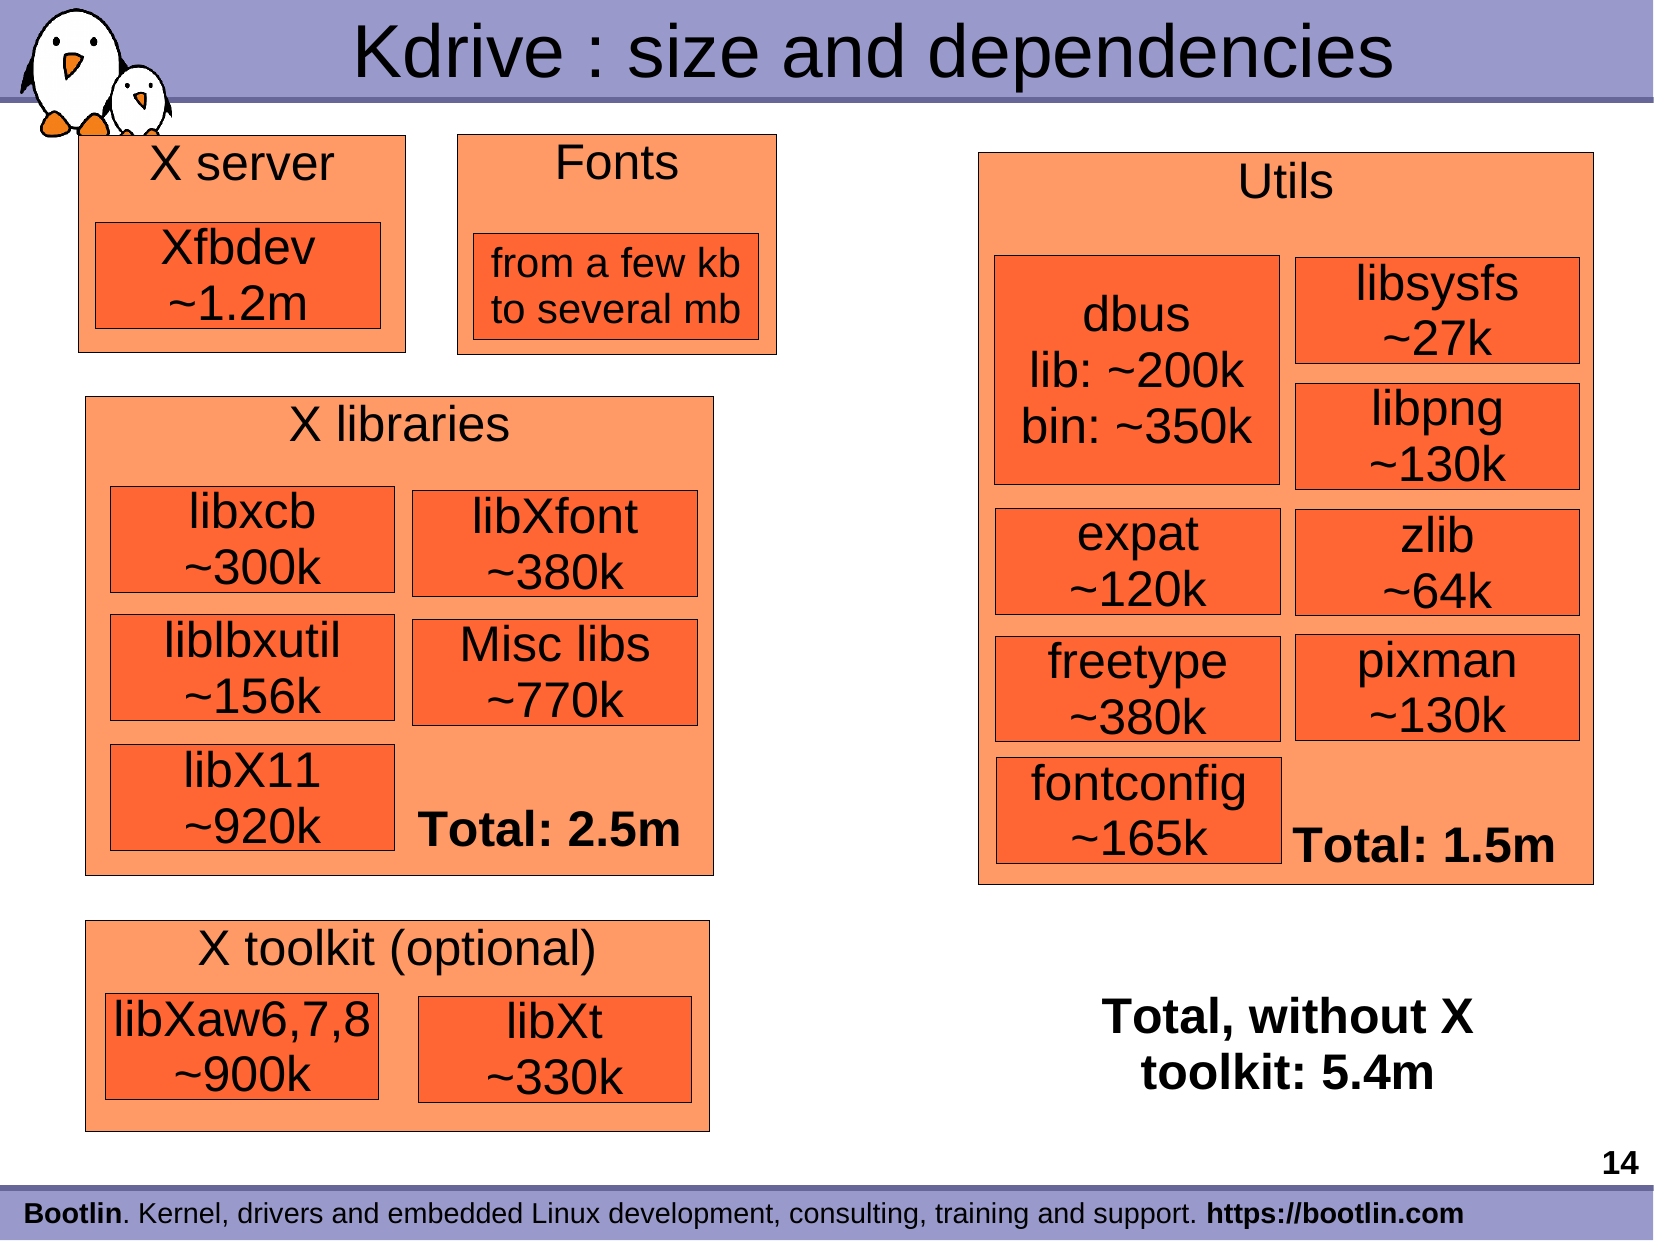

# Kdrive : size and dependencies
Fonts
from a few kb
to several mb
X server
Utils
Xfbdev
~1.2m
dbus
lib: ~200k
bin: ~350k
libsysfs
~27k
libpng
~130k
X libraries
libxcb
~300k
libXfont
~380k
expat
~120k
zlib
~64k
liblbxutil
~156k
Misc libs
~770k
pixman
~130k
freetype
~380k
libX11
~920k
fontconfig
~165k
Total: 2.5m
Total: 1.5m
X toolkit (optional)
libXaw6,7,8
~900k
libXt
~330k
Total, without X toolkit: 5.4m